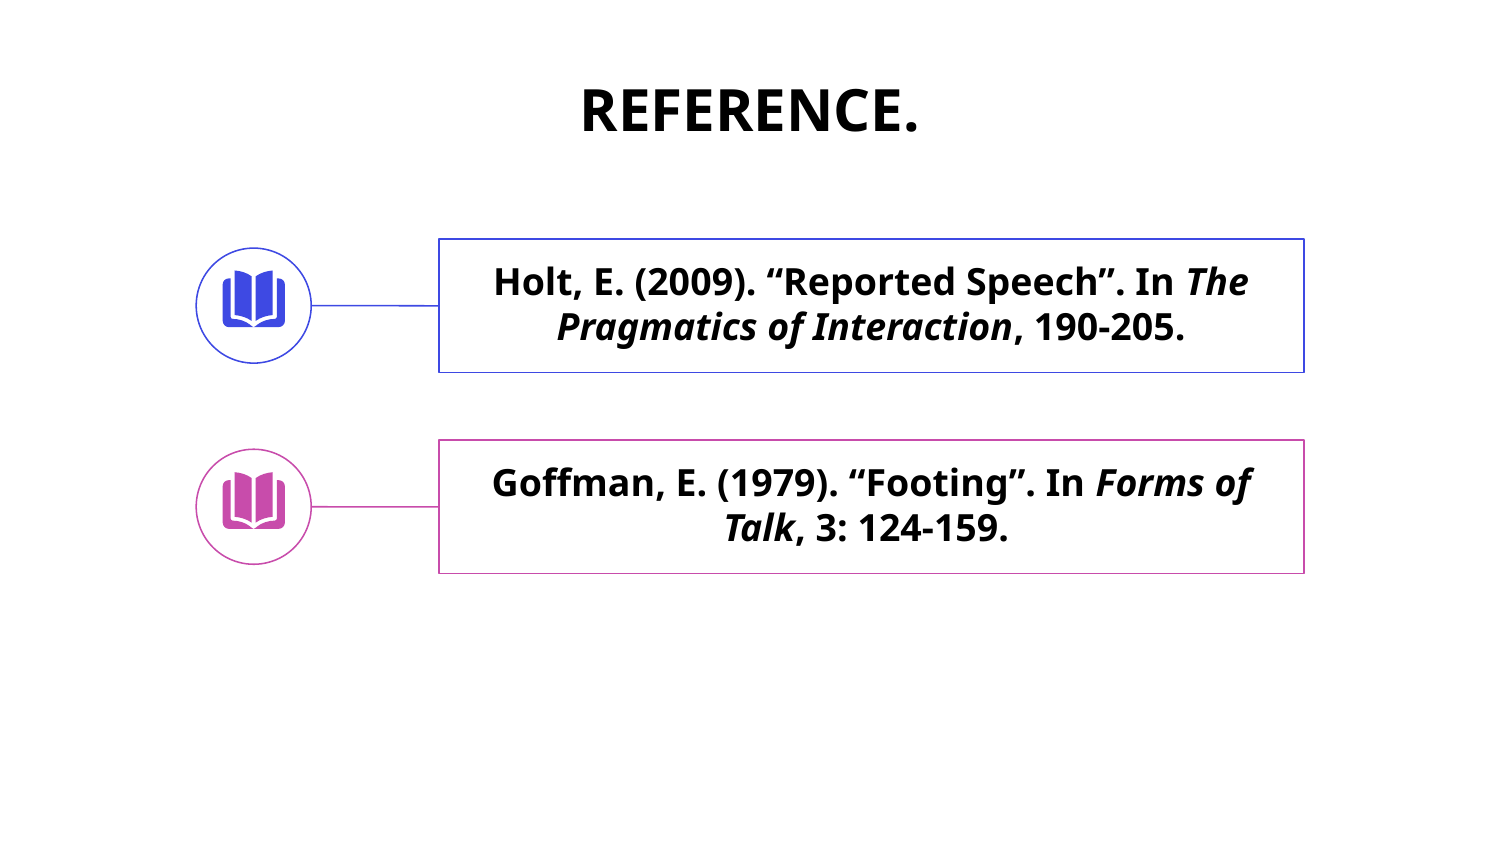

# REFERENCE.
Holt, E. (2009). “Reported Speech”. In The Pragmatics of Interaction, 190-205.
Goffman, E. (1979). “Footing”. In Forms of Talk, 3: 124-159.